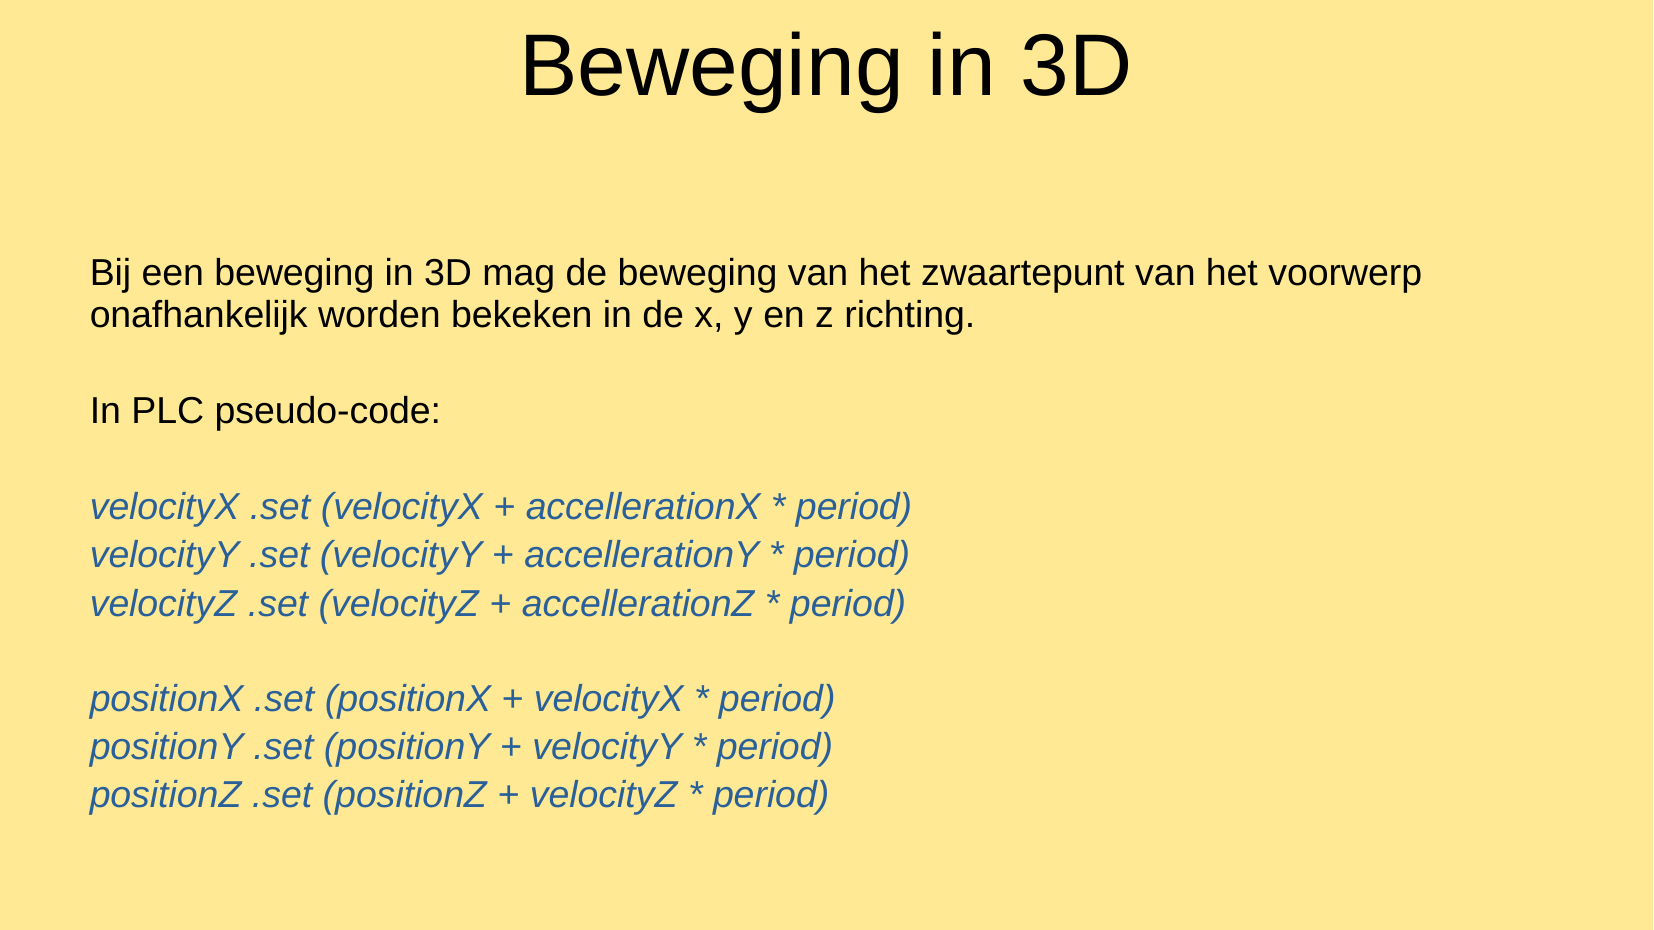

# Beweging in 3D
Bij een beweging in 3D mag de beweging van het zwaartepunt van het voorwerp onafhankelijk worden bekeken in de x, y en z richting.
In PLC pseudo-code:
velocityX .set (velocityX + accellerationX * period)
velocityY .set (velocityY + accellerationY * period)
velocityZ .set (velocityZ + accellerationZ * period)
positionX .set (positionX + velocityX * period)
positionY .set (positionY + velocityY * period)
positionZ .set (positionZ + velocityZ * period)